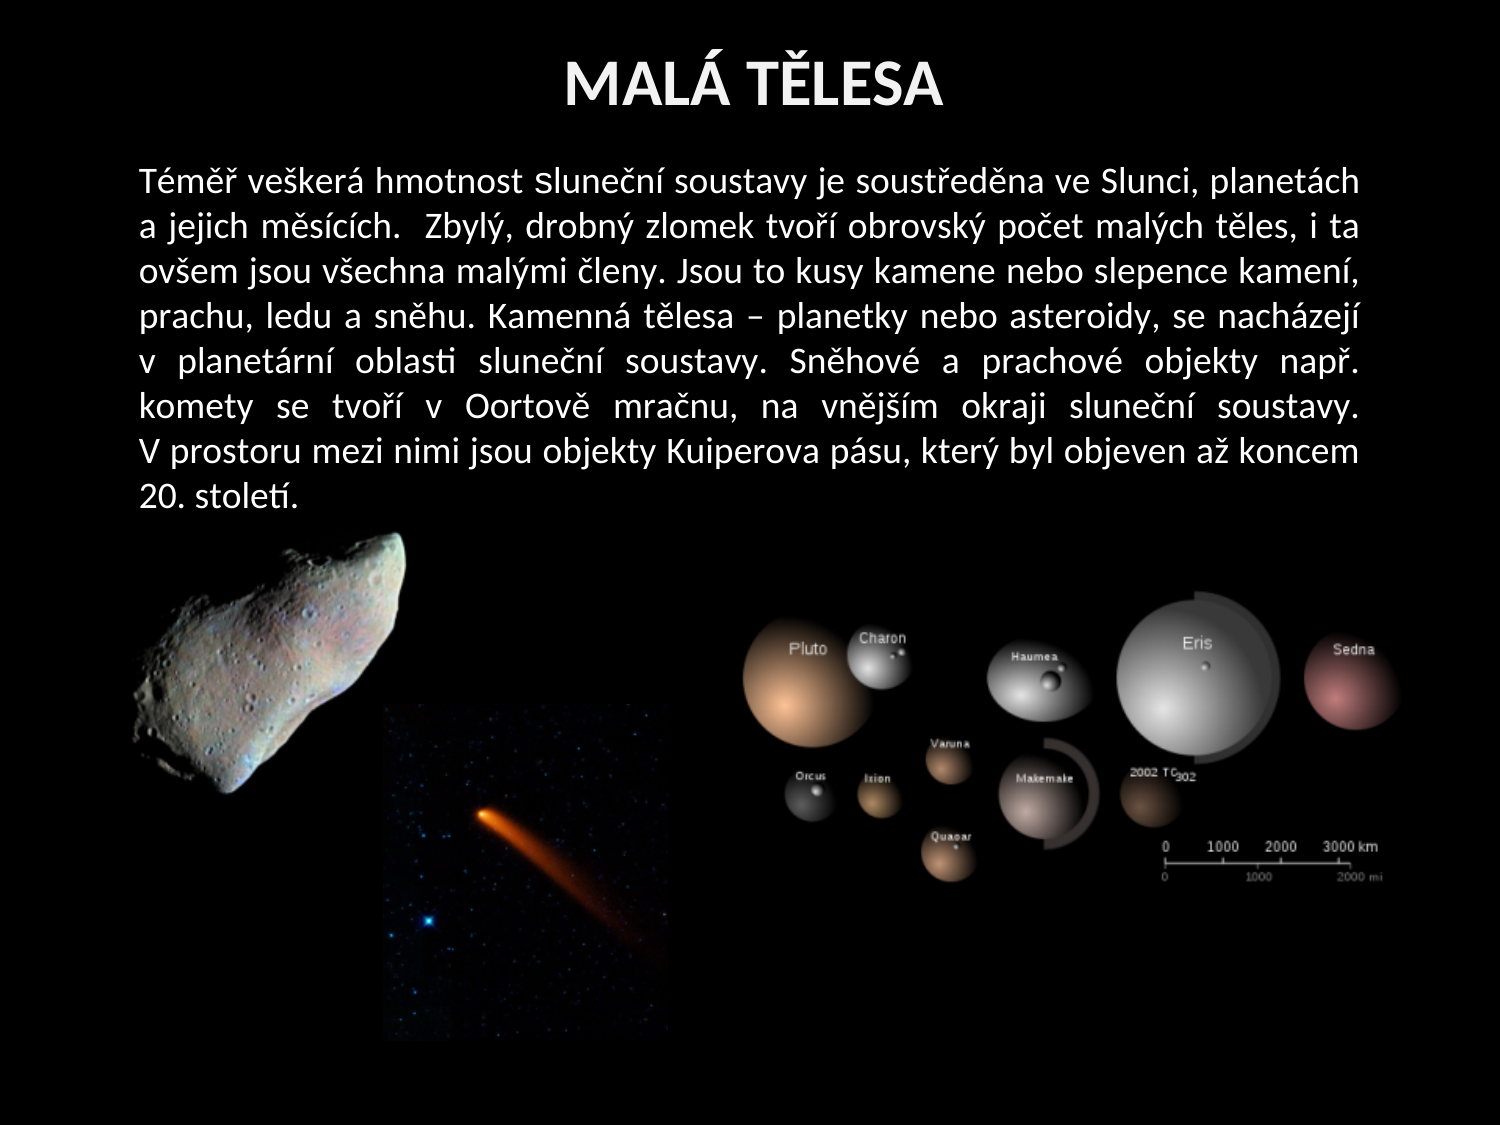

MALÁ TĚLESA
Téměř veškerá hmotnost sluneční soustavy je soustředěna ve Slunci, planetách a jejich měsících. Zbylý, drobný zlomek tvoří obrovský počet malých těles, i ta ovšem jsou všechna malými členy. Jsou to kusy kamene nebo slepence kamení, prachu, ledu a sněhu. Kamenná tělesa – planetky nebo asteroidy, se nacházejí
v planetární oblasti sluneční soustavy. Sněhové a prachové objekty např. komety se tvoří v Oortově mračnu, na vnějším okraji sluneční soustavy.
V prostoru mezi nimi jsou objekty Kuiperova pásu, který byl objeven až koncem 20. století.